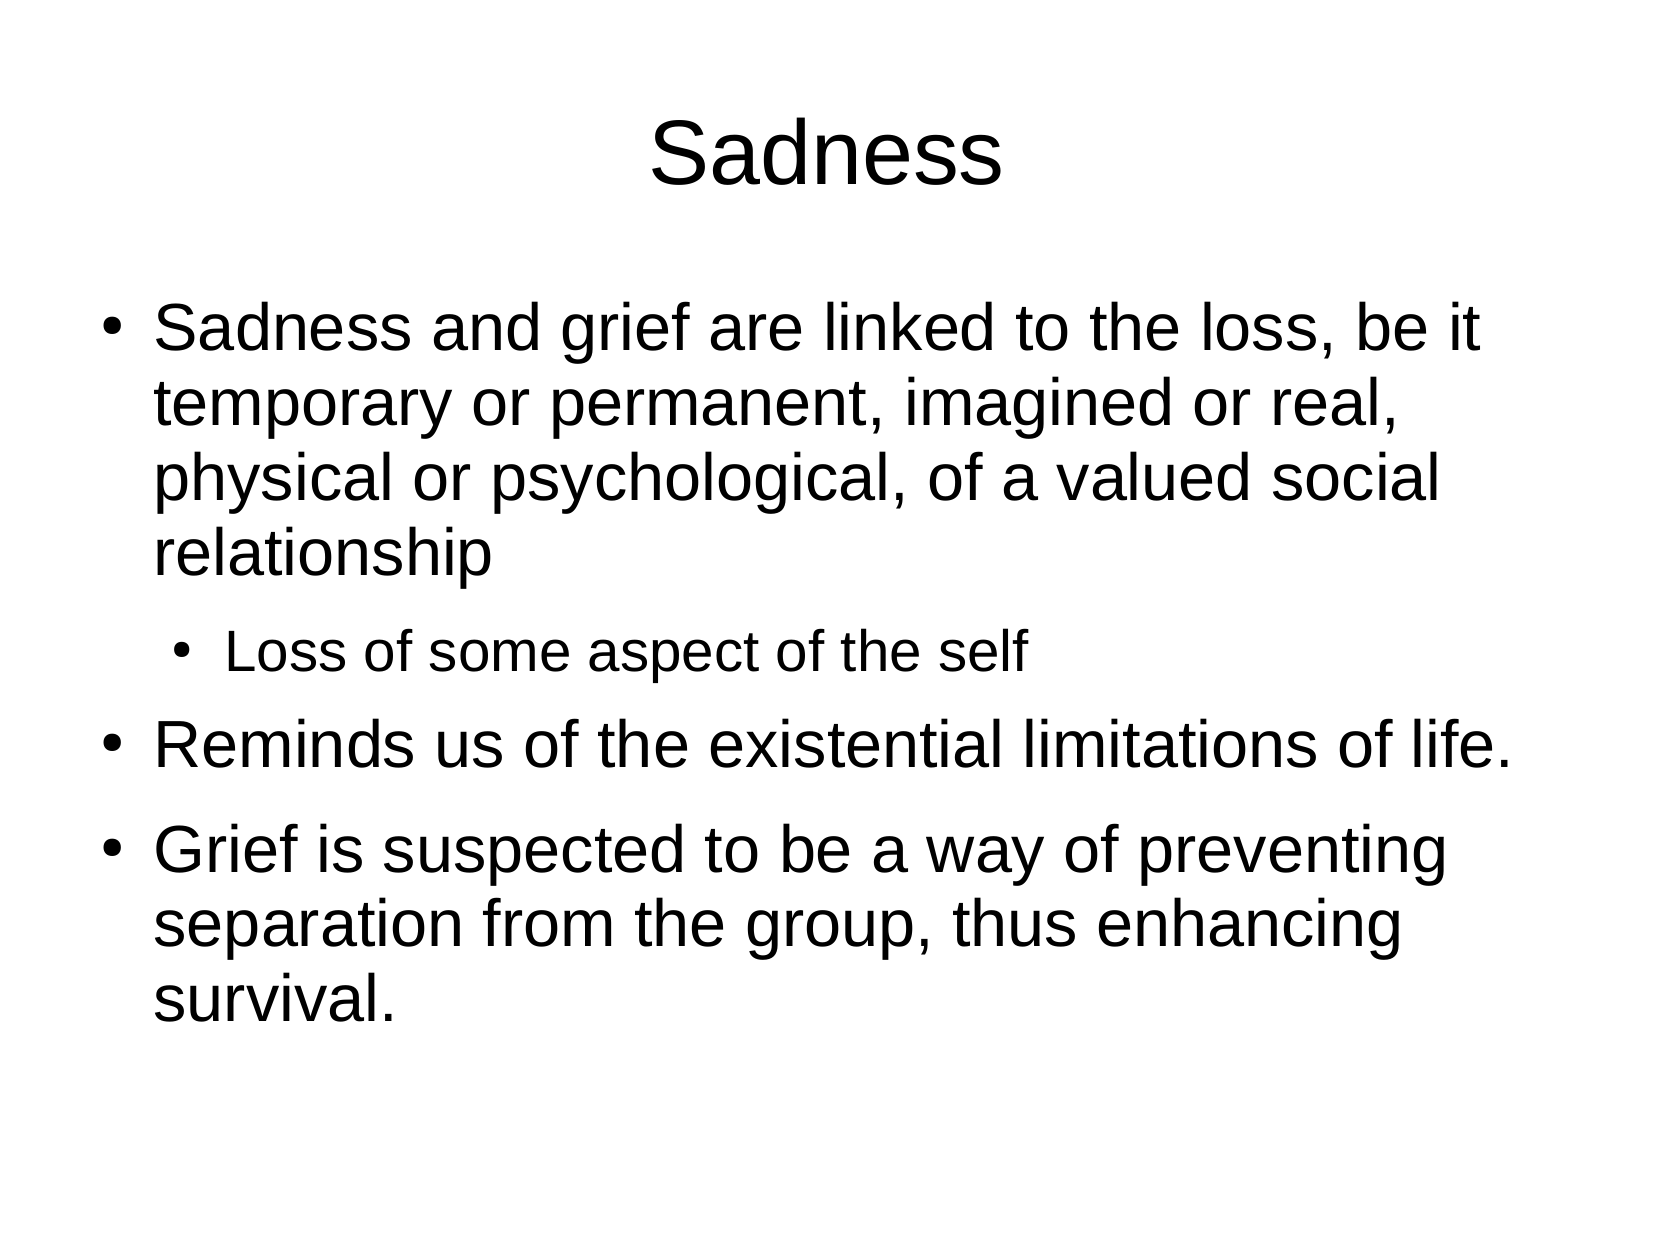

# Sadness
Sadness and grief are linked to the loss, be it temporary or permanent, imagined or real, physical or psychological, of a valued social relationship
Loss of some aspect of the self
Reminds us of the existential limitations of life.
Grief is suspected to be a way of preventing separation from the group, thus enhancing survival.